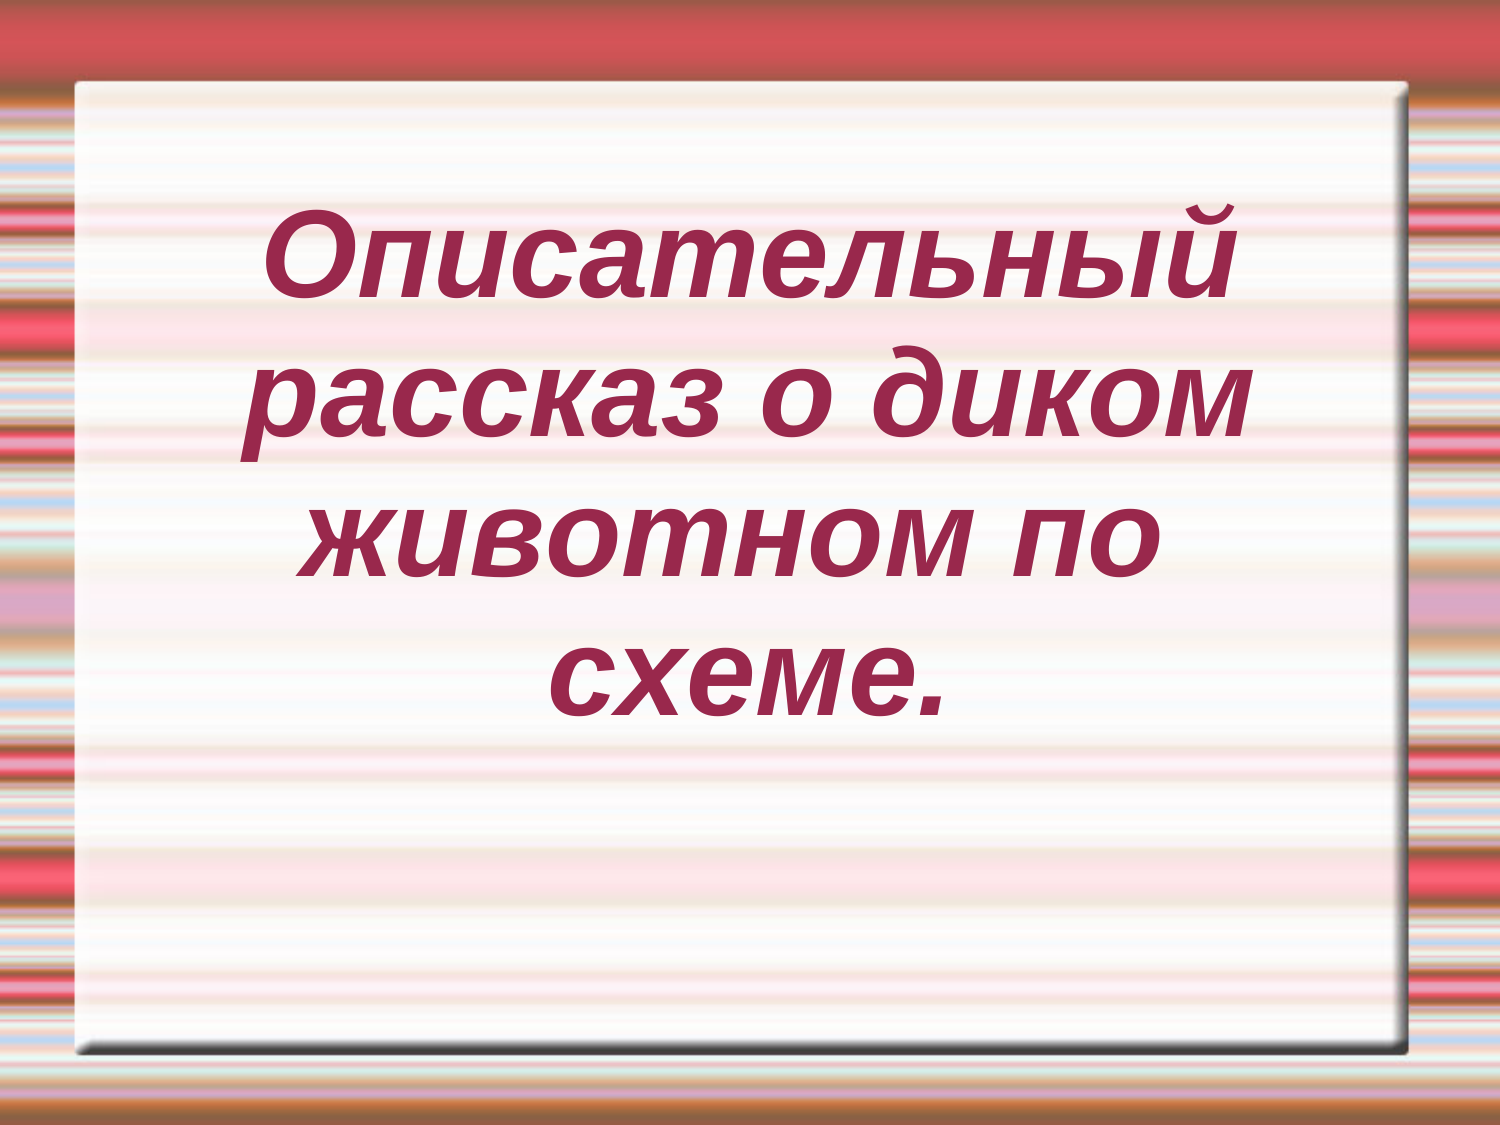

Описательный рассказ о диком животном по
схеме.